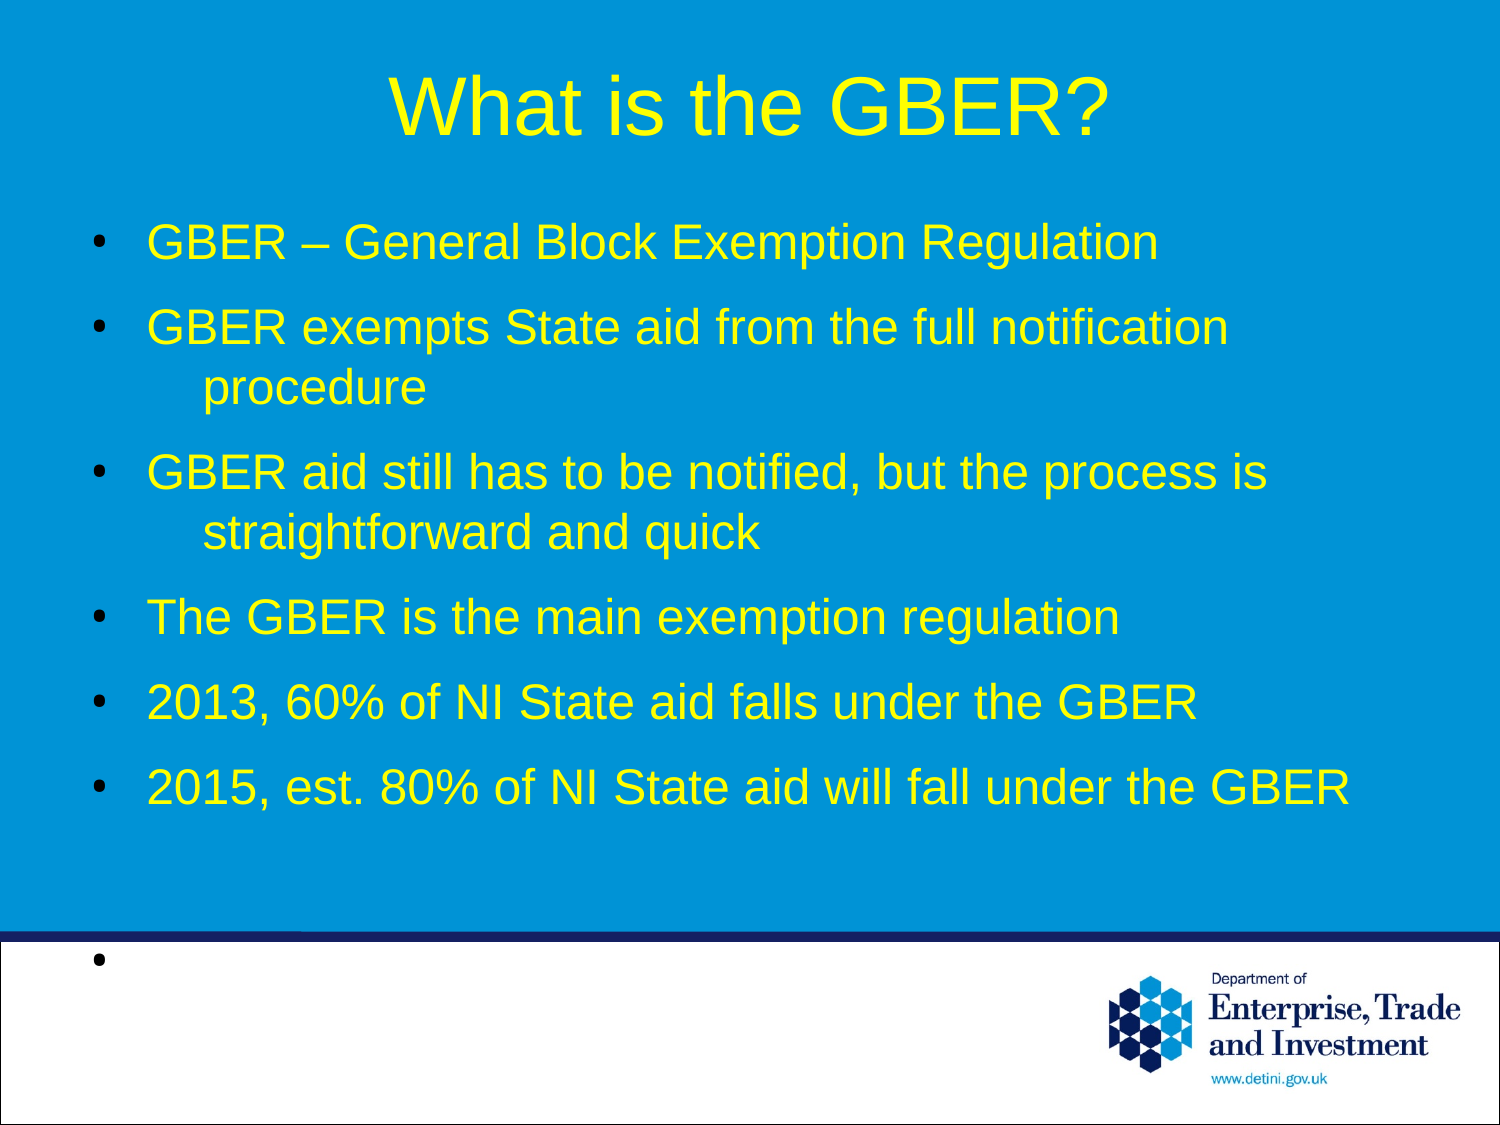

# What is the GBER?
GBER – General Block Exemption Regulation
GBER exempts State aid from the full notification procedure
GBER aid still has to be notified, but the process is straightforward and quick
The GBER is the main exemption regulation
2013, 60% of NI State aid falls under the GBER
2015, est. 80% of NI State aid will fall under the GBER